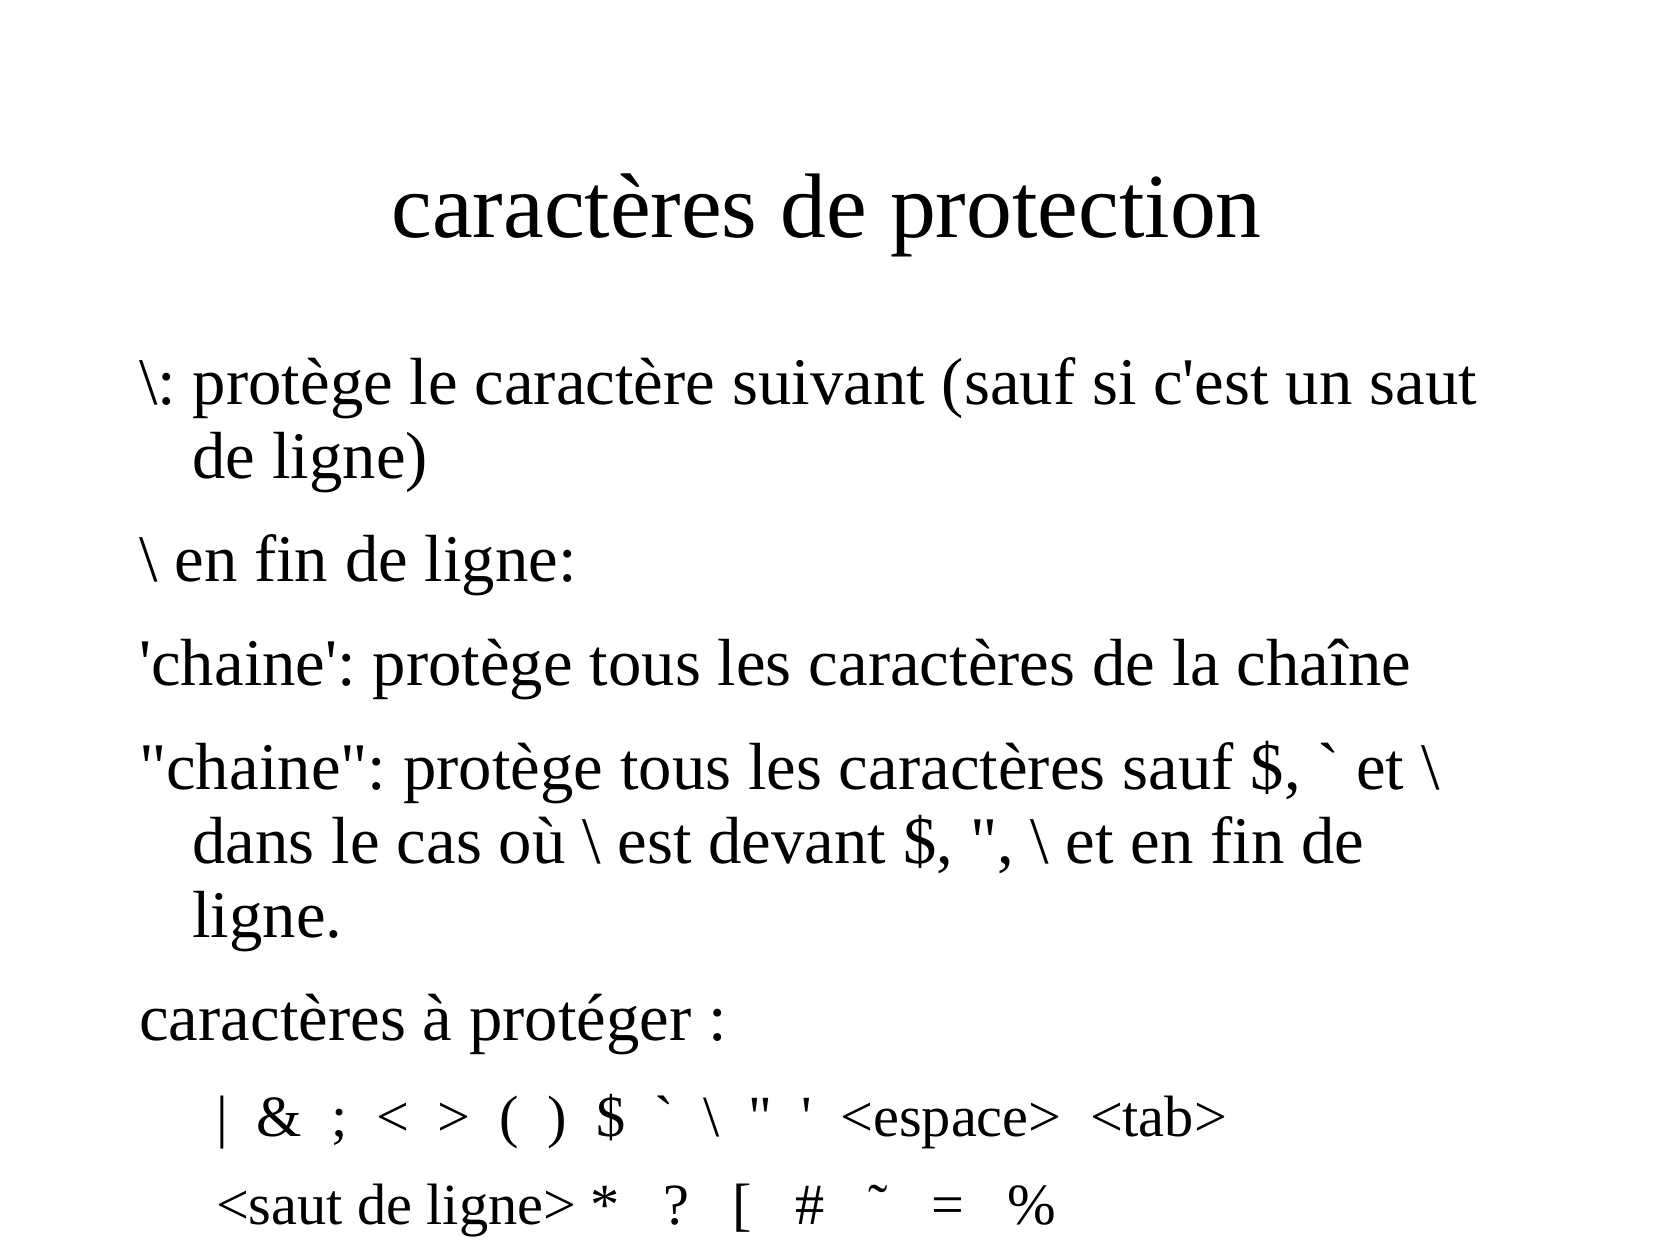

# caractères de protection
\: protège le caractère suivant (sauf si c'est un saut de ligne)
\ en fin de ligne:
'chaine': protège tous les caractères de la chaîne
"chaine": protège tous les caractères sauf $, ` et \ dans le cas où \ est devant $, ", \ et en fin de ligne.
caractères à protéger :
| & ; < > ( ) $ ` \ " ' <espace> <tab>
<saut de ligne> * ? [ # ˜ = %